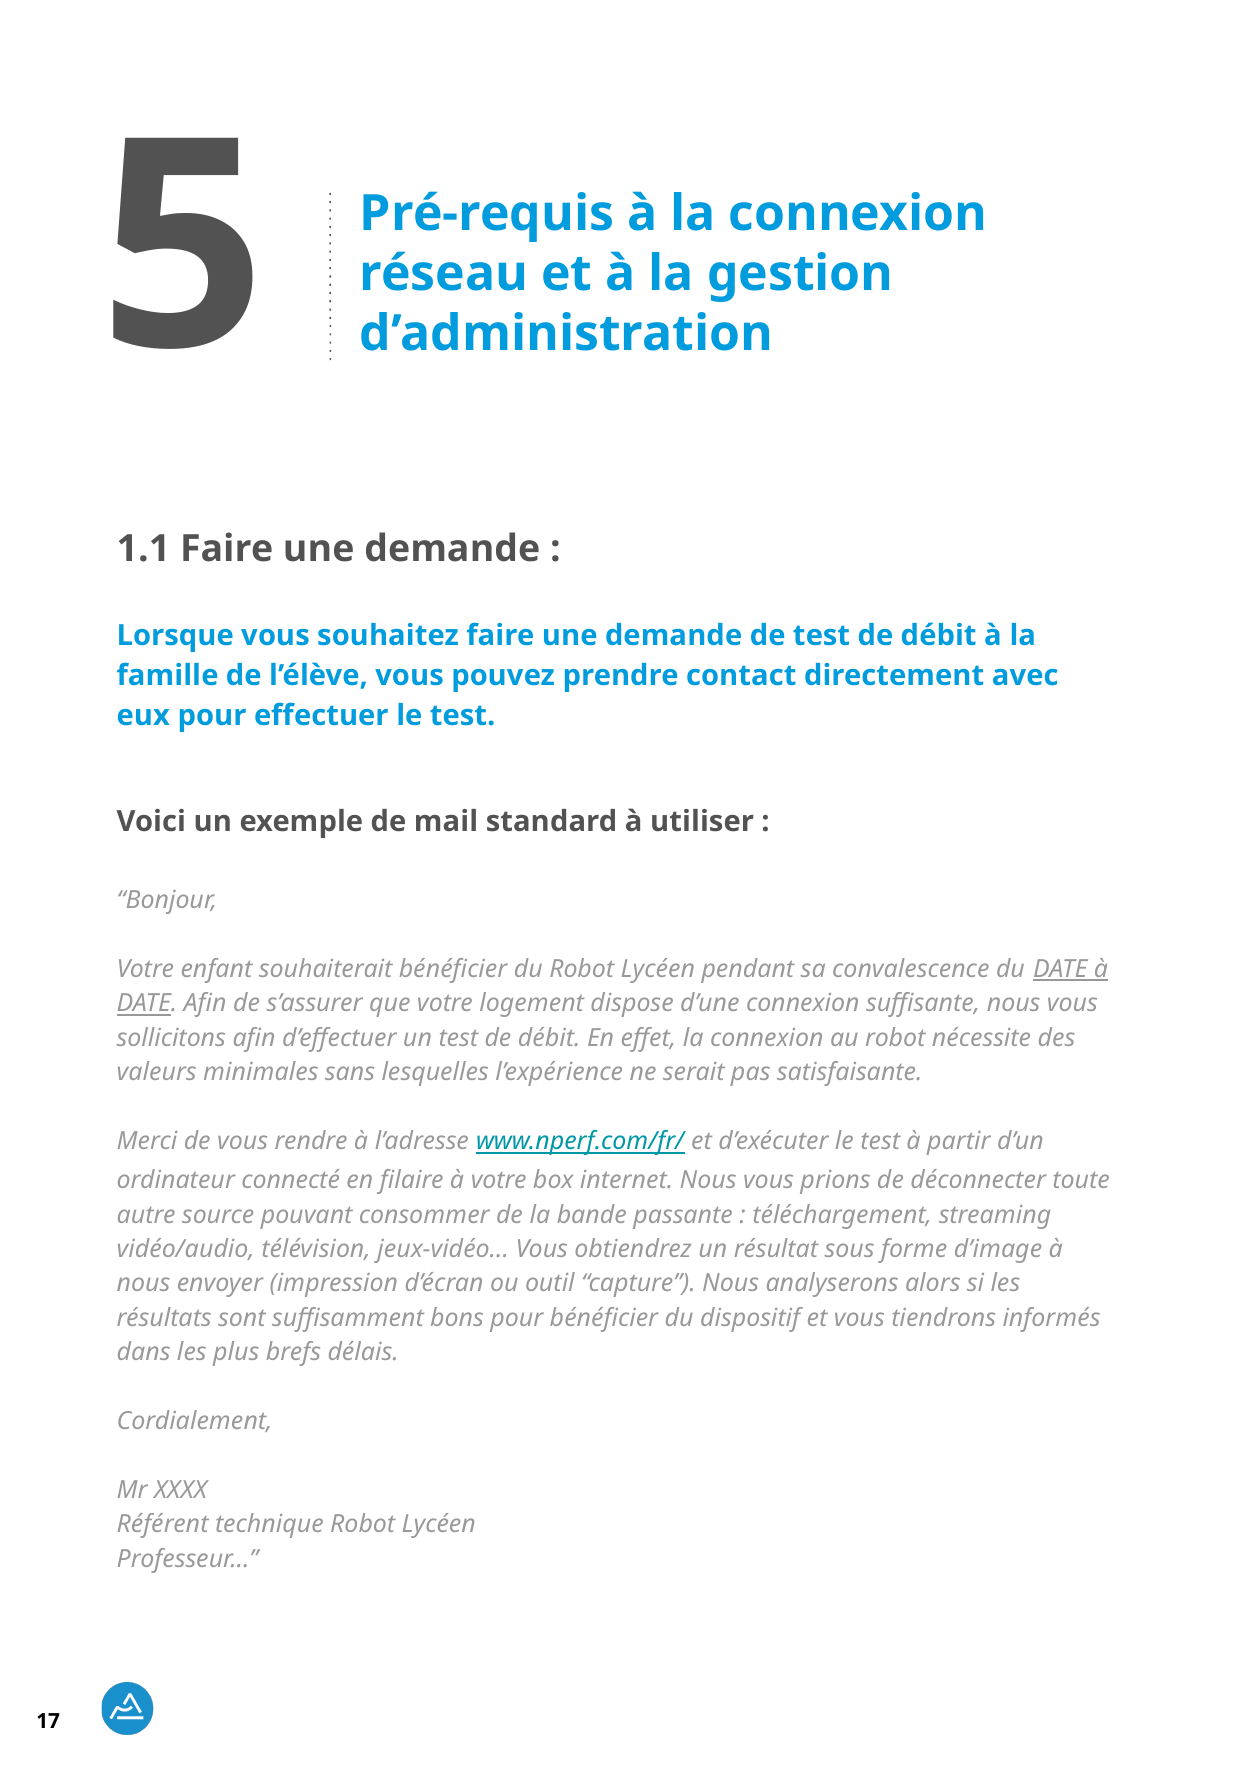

5
Pré-requis à la connexion réseau et à la gestion d’administration
1.1 Faire une demande :
Lorsque vous souhaitez faire une demande de test de débit à la famille de l’élève, vous pouvez prendre contact directement avec eux pour effectuer le test.
Voici un exemple de mail standard à utiliser :
“Bonjour,
Votre enfant souhaiterait bénéficier du Robot Lycéen pendant sa convalescence du DATE à DATE. Afin de s’assurer que votre logement dispose d’une connexion suffisante, nous vous sollicitons afin d’effectuer un test de débit. En effet, la connexion au robot nécessite des valeurs minimales sans lesquelles l’expérience ne serait pas satisfaisante.
Merci de vous rendre à l’adresse www.nperf.com/fr/ et d’exécuter le test à partir d’un ordinateur connecté en filaire à votre box internet. Nous vous prions de déconnecter toute autre source pouvant consommer de la bande passante : téléchargement, streaming vidéo/audio, télévision, jeux-vidéo... Vous obtiendrez un résultat sous forme d’image à nous envoyer (impression d’écran ou outil “capture”). Nous analyserons alors si les résultats sont suffisamment bons pour bénéficier du dispositif et vous tiendrons informés dans les plus brefs délais.
Cordialement,
Mr XXXX
Référent technique Robot Lycéen
Professeur…”
17